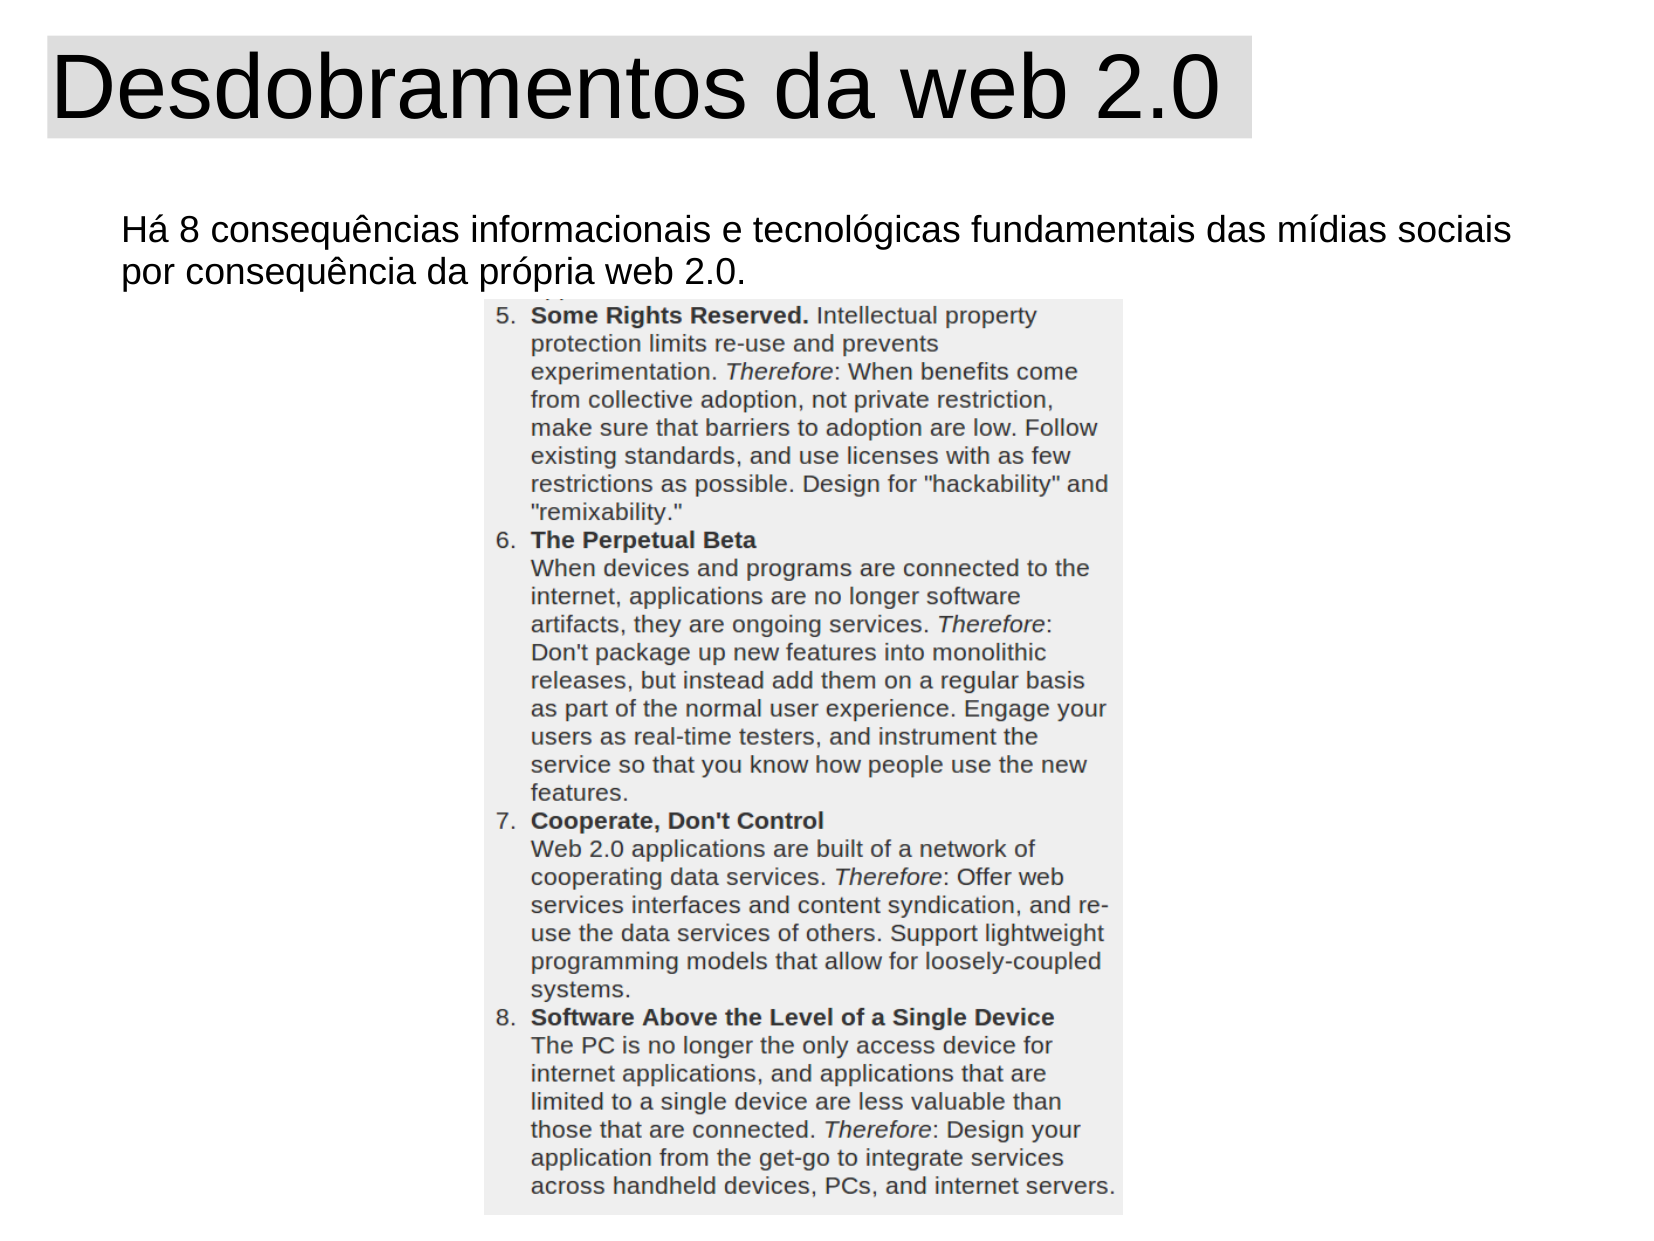

# Desdobramentos da web 2.0
Há 8 consequências informacionais e tecnológicas fundamentais das mídias sociais
por consequência da própria web 2.0.